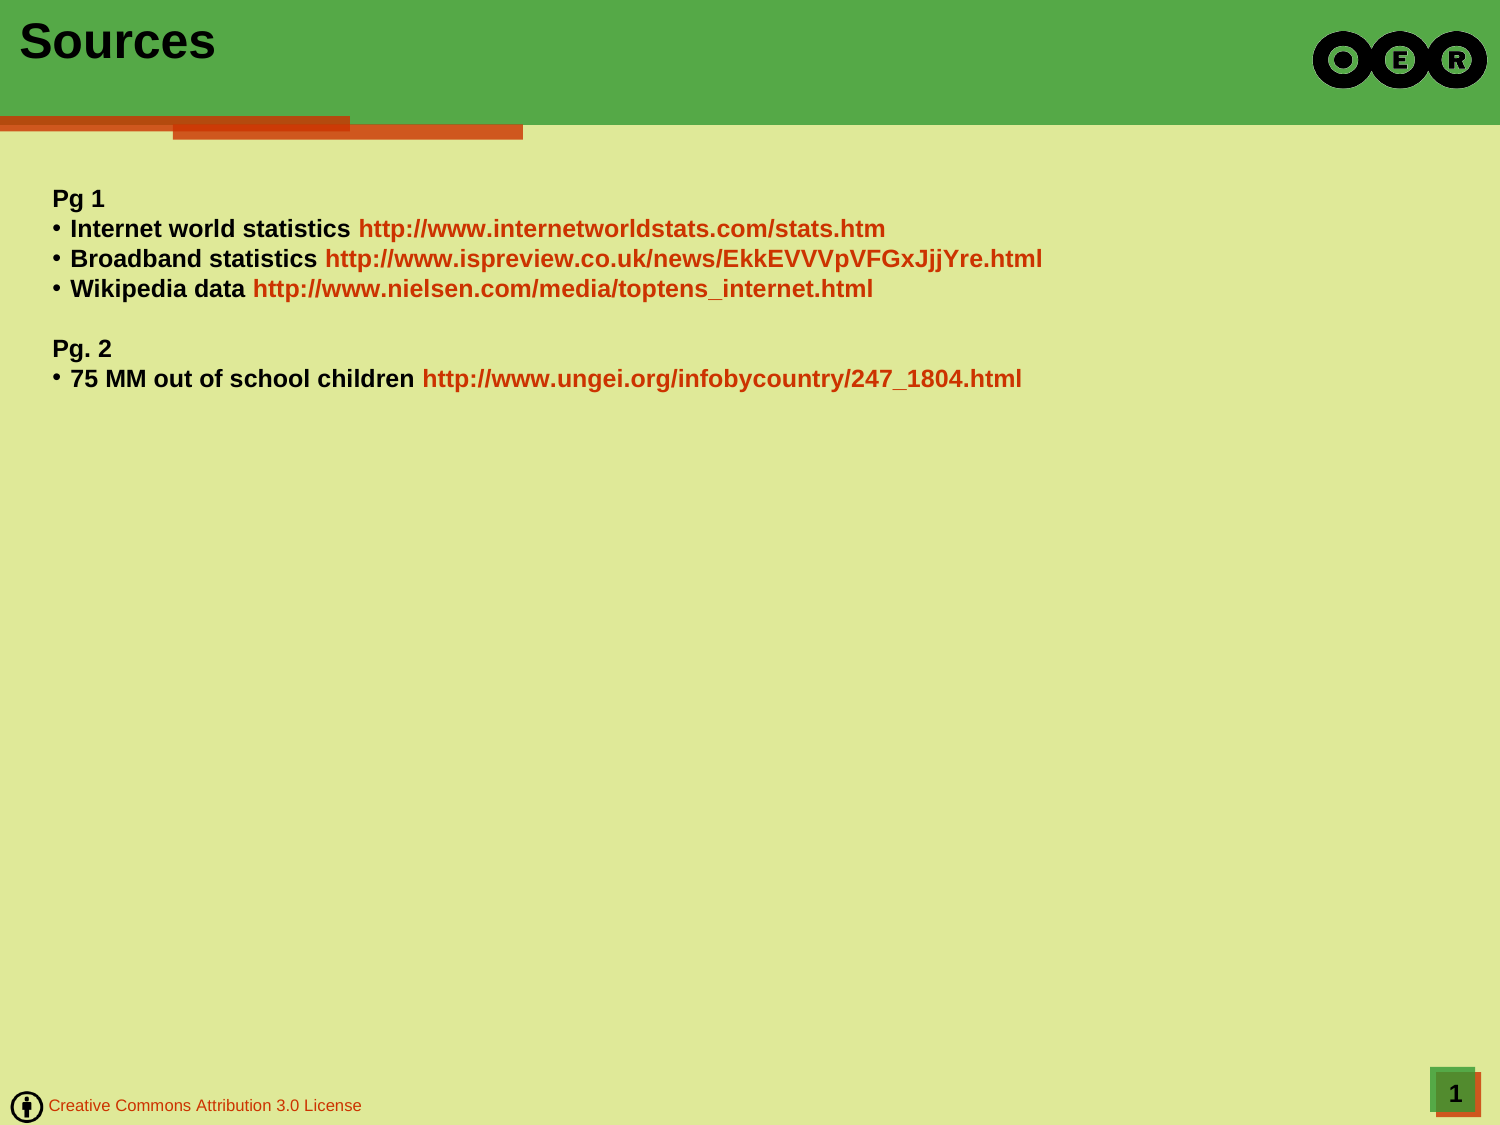

Sources
Pg 1
Internet world statistics http://www.internetworldstats.com/stats.htm
Broadband statistics http://www.ispreview.co.uk/news/EkkEVVVpVFGxJjjYre.html
Wikipedia data http://www.nielsen.com/media/toptens_internet.html
Pg. 2
75 MM out of school children http://www.ungei.org/infobycountry/247_1804.html
1